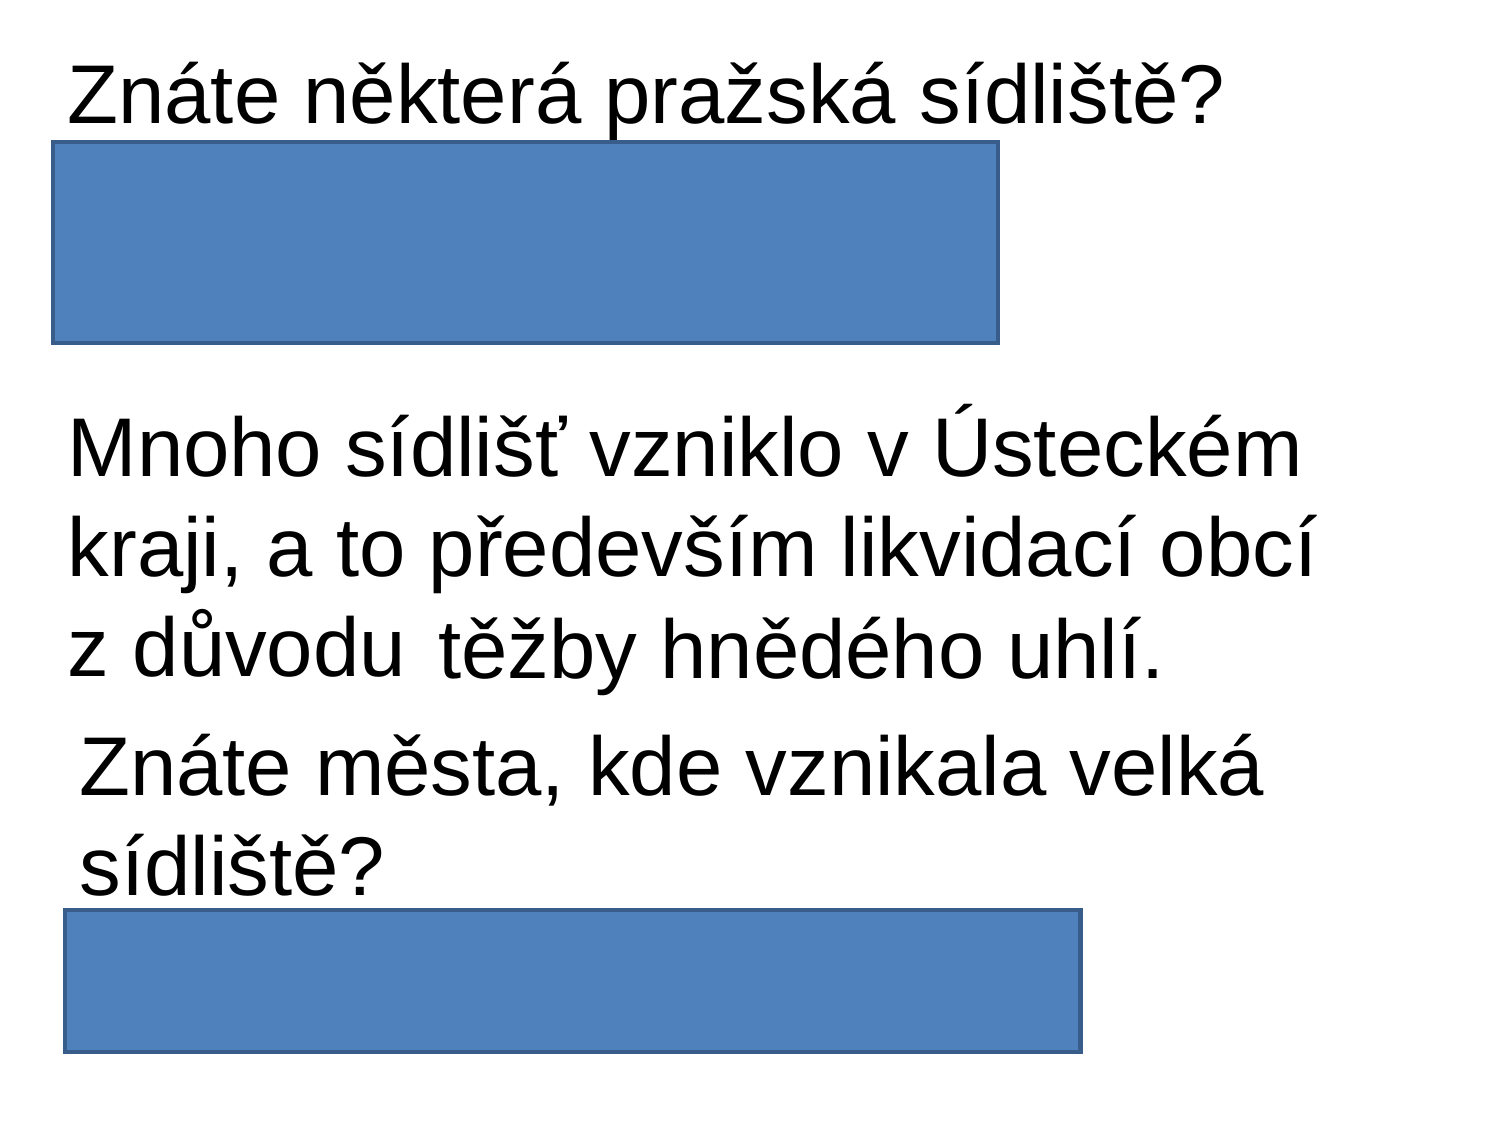

Znáte některá pražská sídliště? Zahradní Město, Ďáblice, Stodůlky, Chodov, Háje
Mnoho sídlišť vzniklo v Ústeckém kraji, a to především likvidací obcí z důvodu
těžby hnědého uhlí.
Znáte města, kde vznikala velká sídliště?
Chomutov, Jirkov, Litvínov